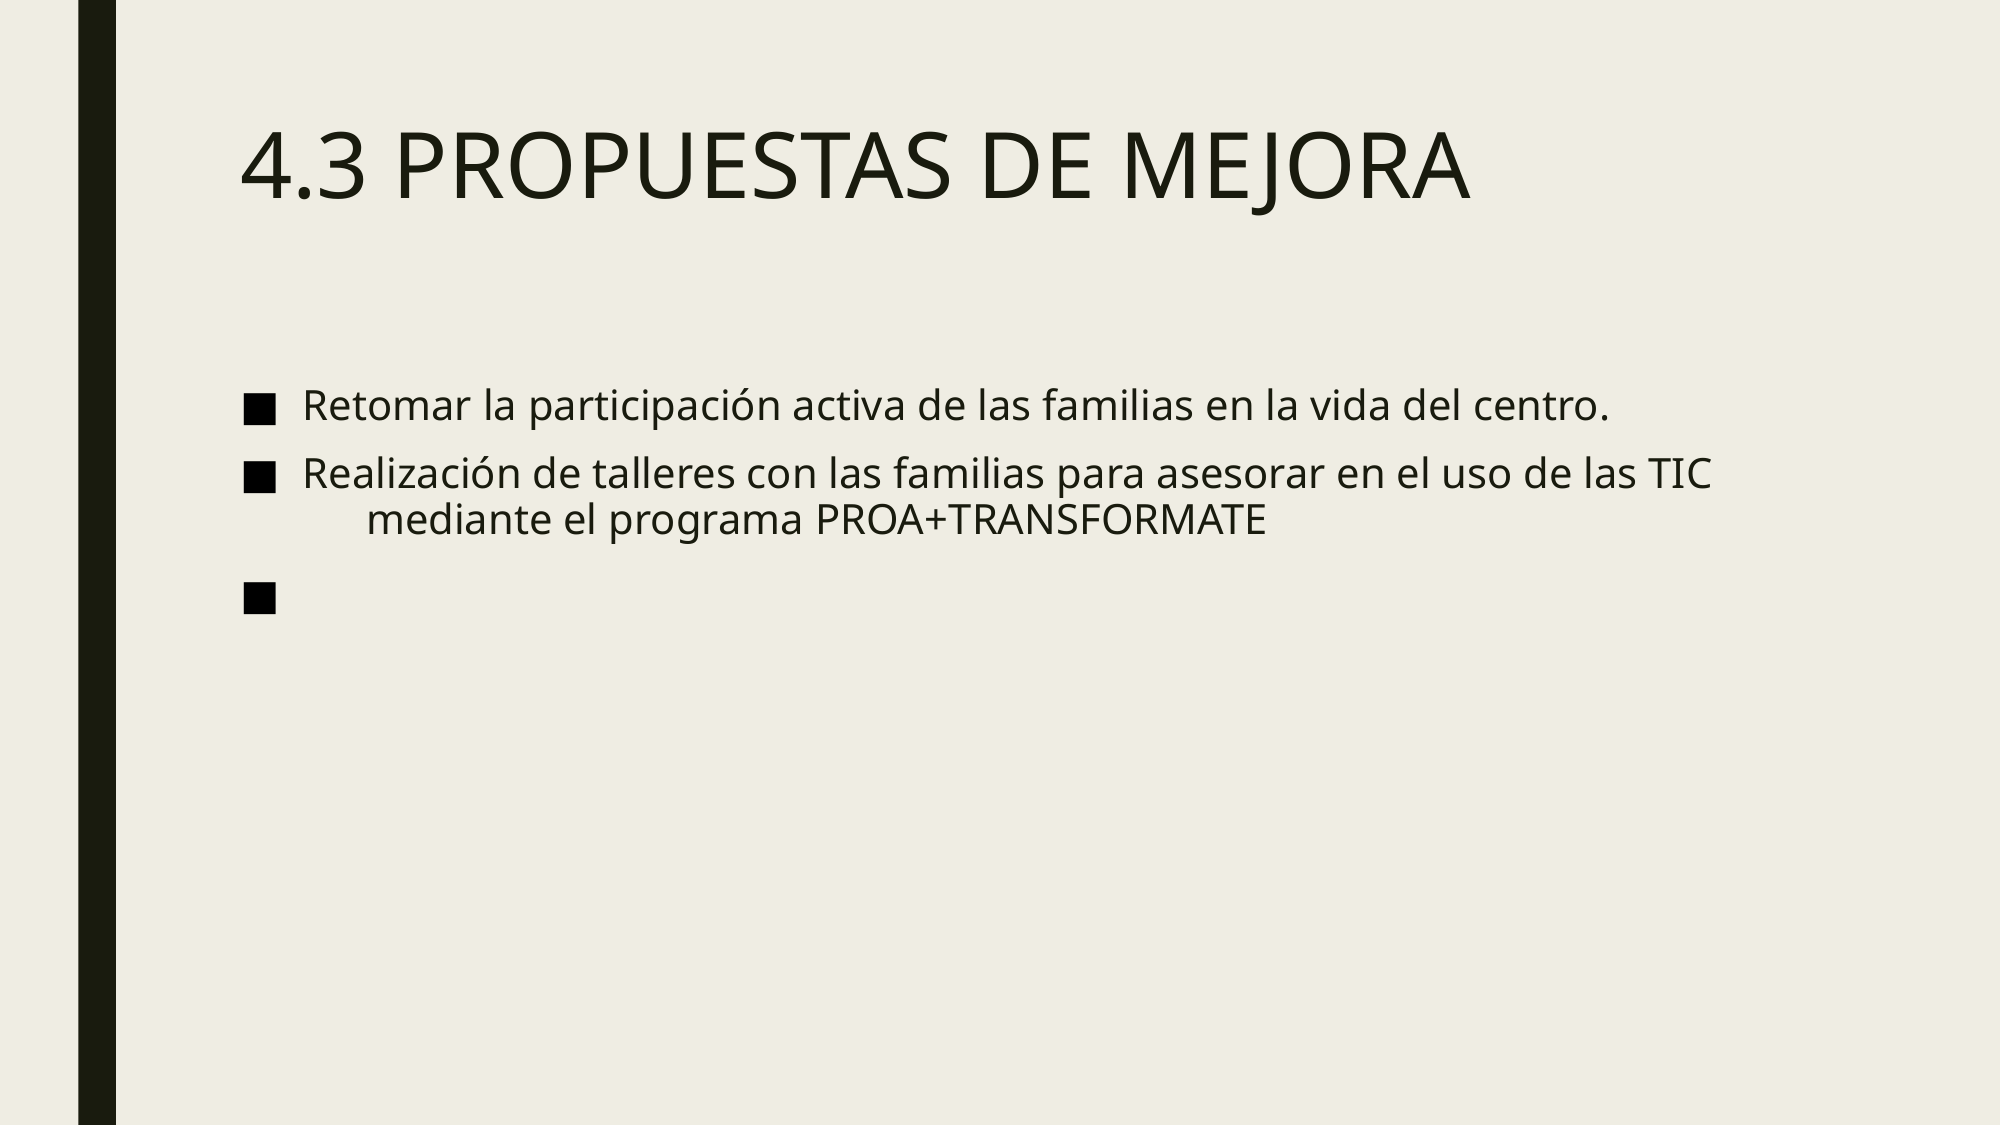

# 4.3 PROPUESTAS DE MEJORA
Retomar la participación activa de las familias en la vida del centro.
Realización de talleres con las familias para asesorar en el uso de las TIC mediante el programa PROA+TRANSFORMATE